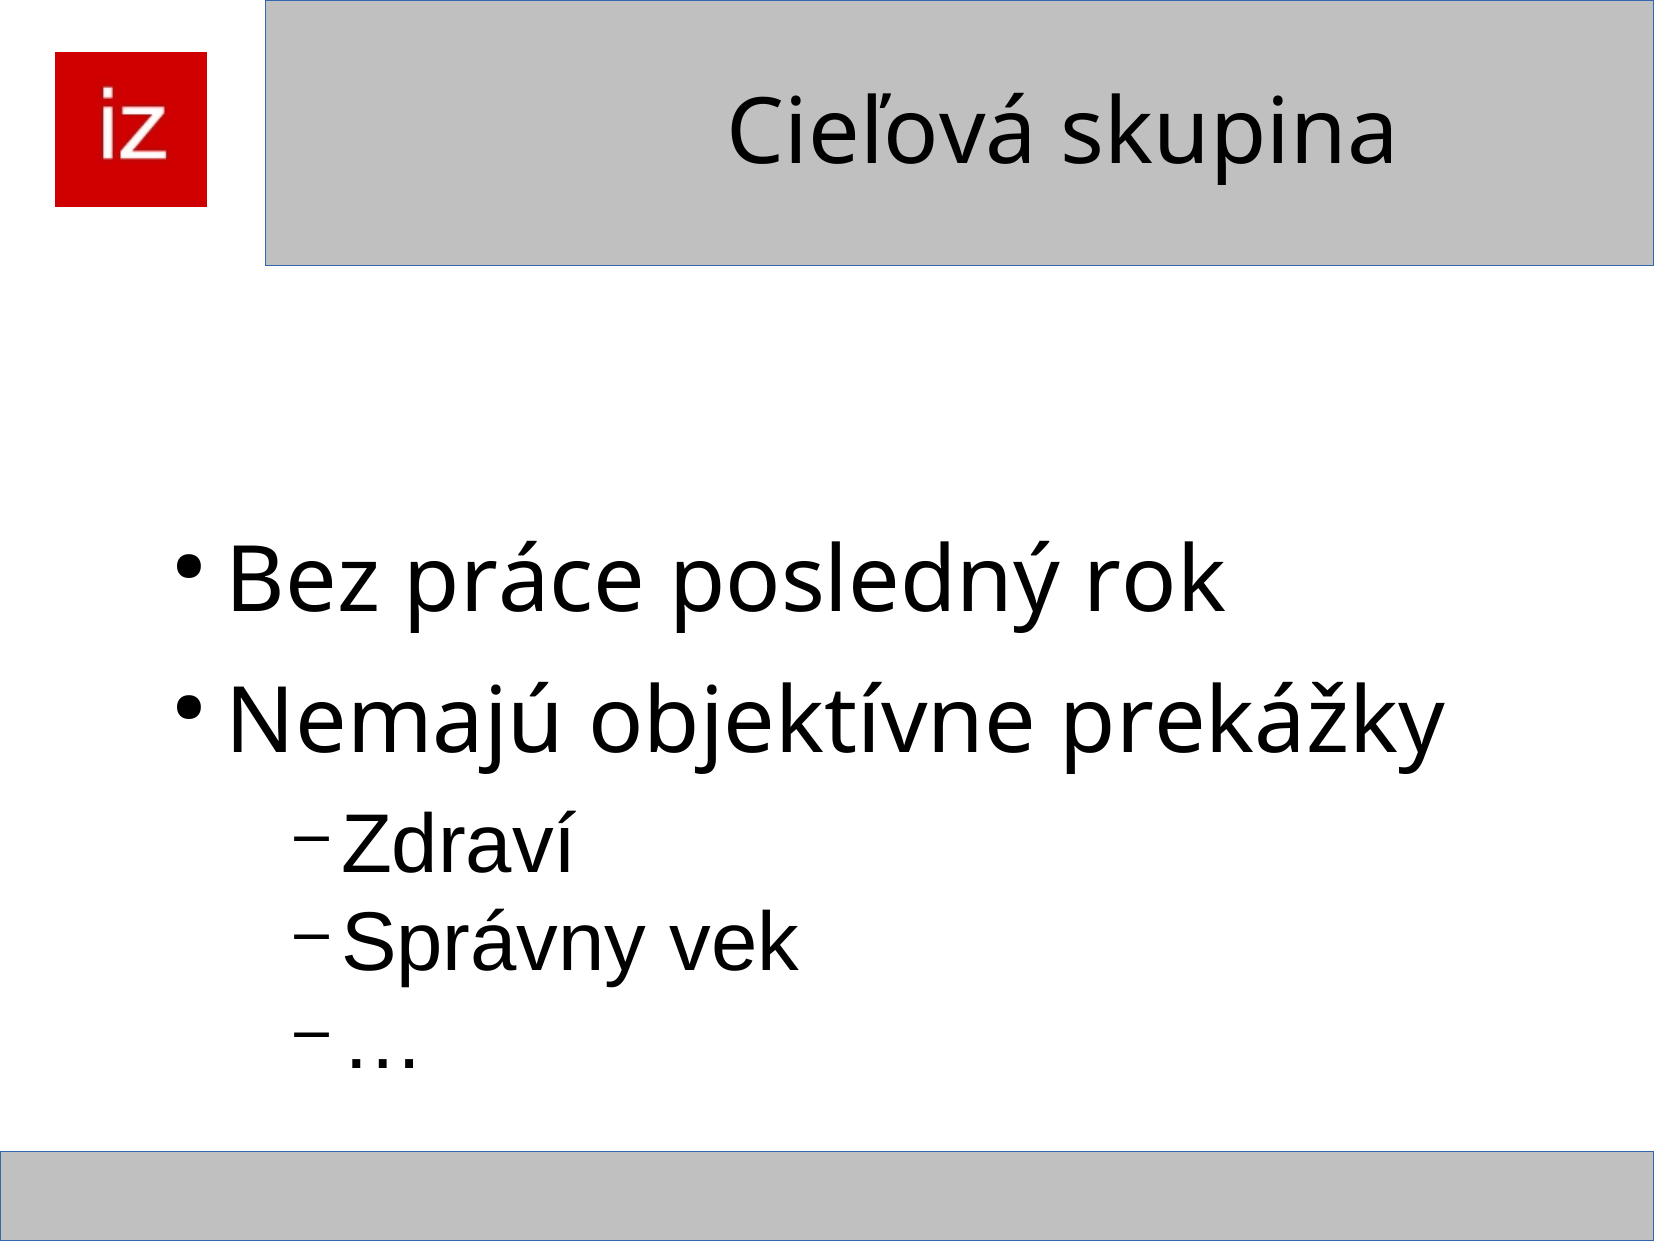

# Cieľová skupina
Bez práce posledný rok
Nemajú objektívne prekážky
Zdraví
Správny vek
…